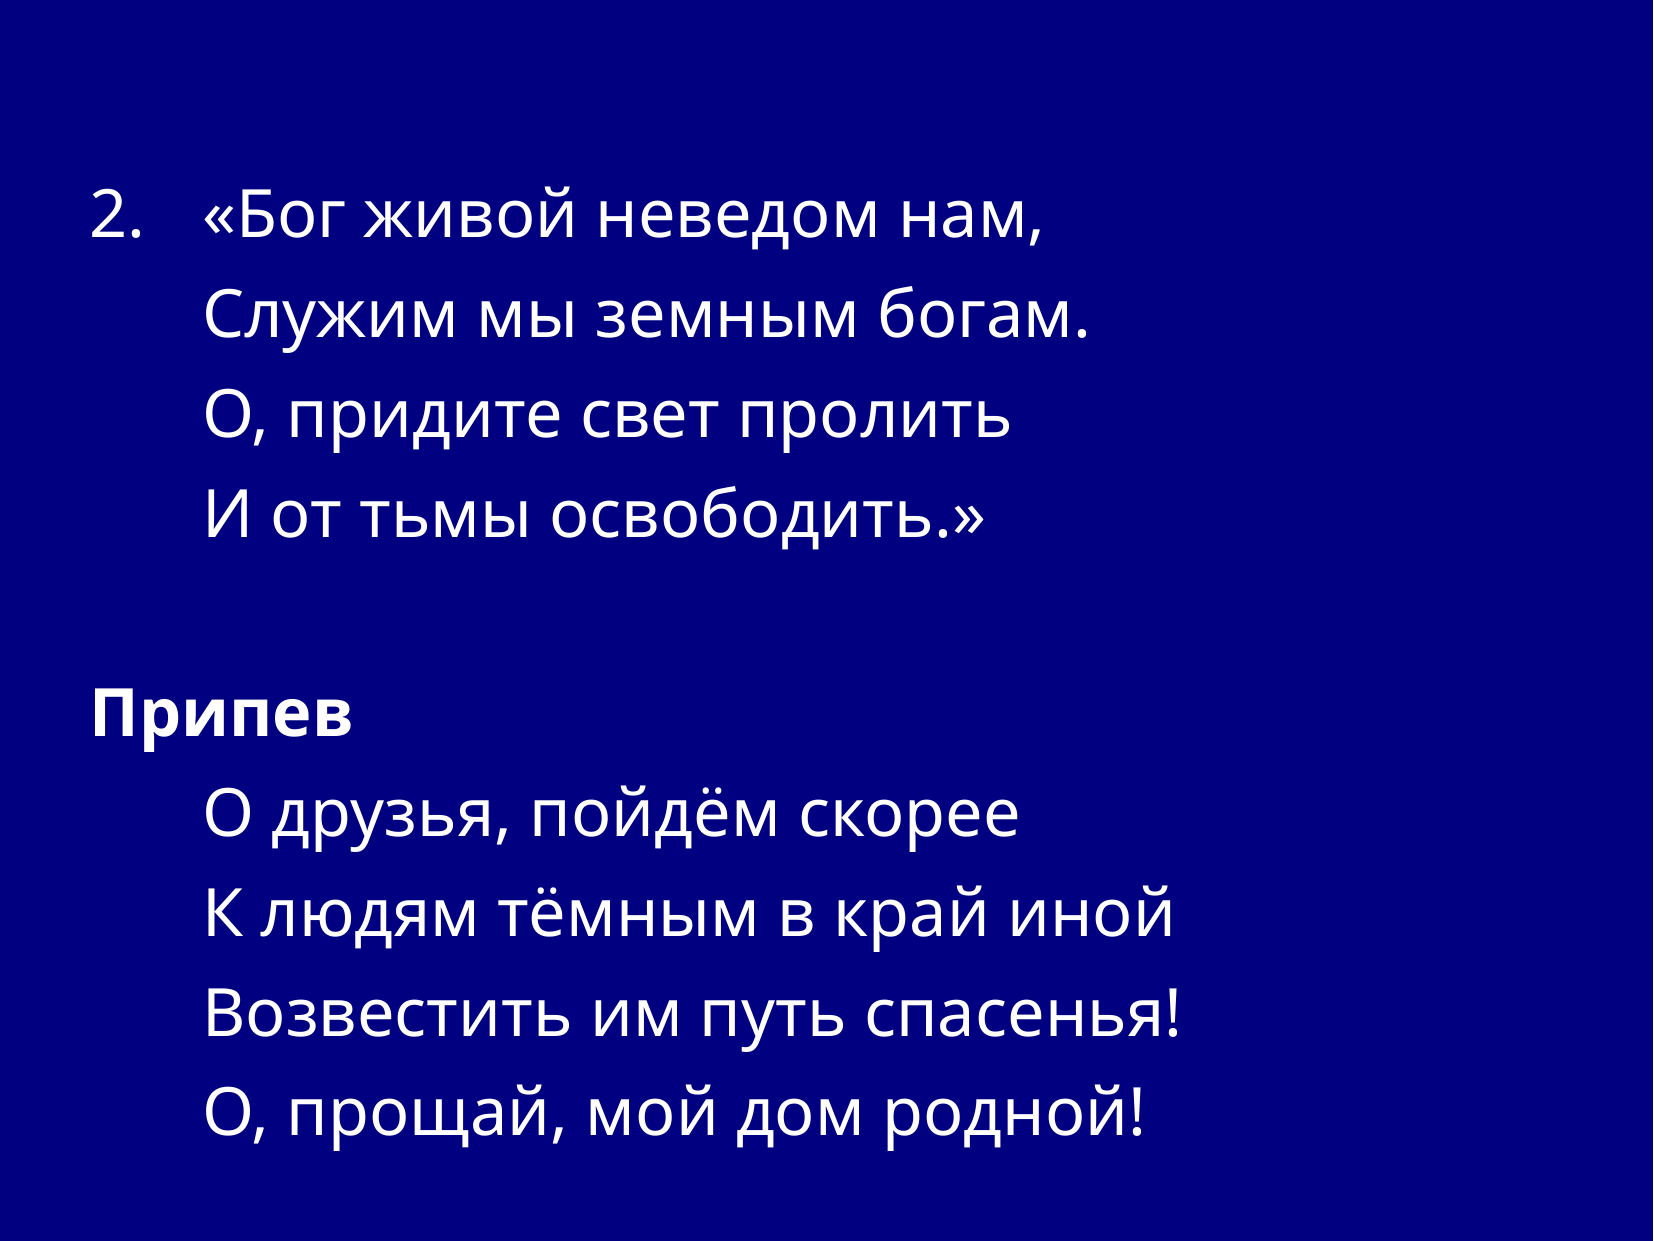

2.	«Бог живой неведом нам,
	Служим мы земным богам.
	О, придите свет пролить
	И от тьмы освободить.»
Припев
	О друзья, пойдём скорее
	К людям тёмным в край иной
	Возвестить им путь спасенья!
	О, прощай, мой дом родной!